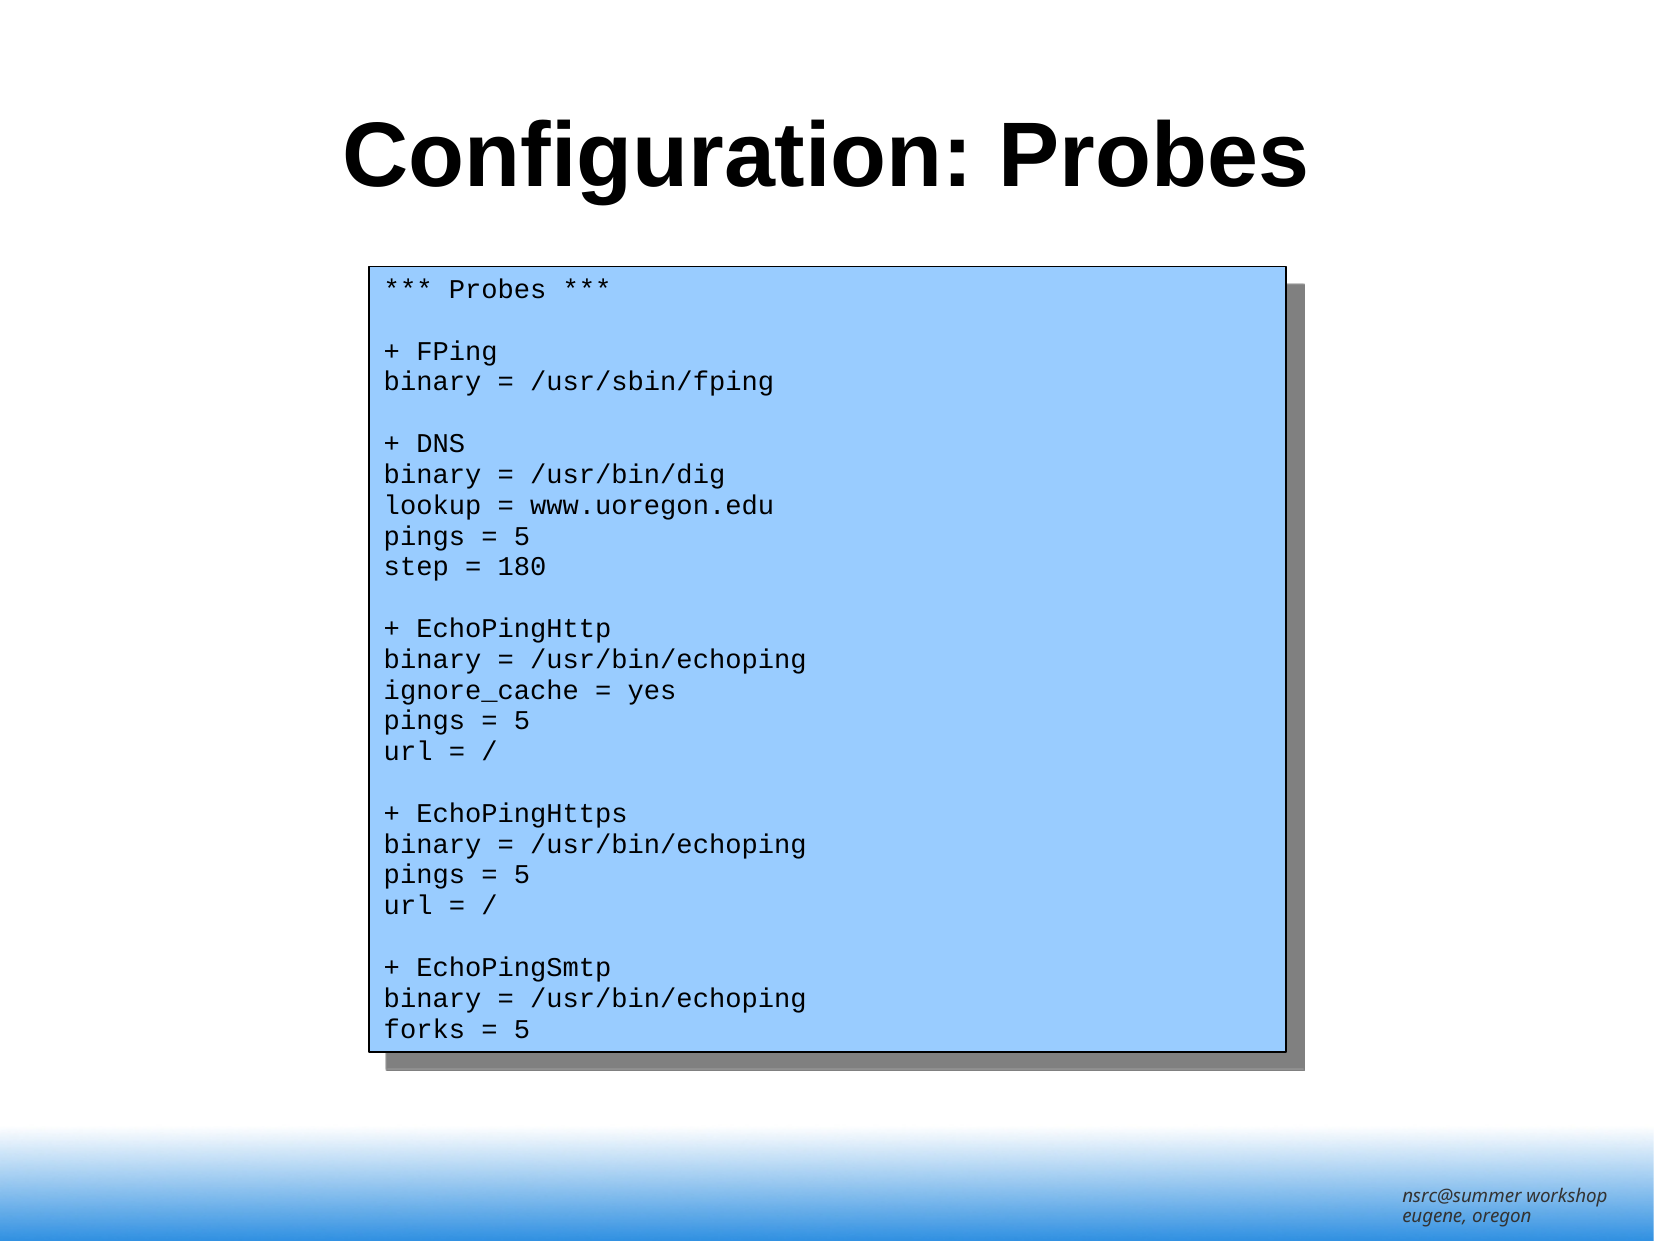

# Configuration: Probes
*** Probes ***
+ FPing
binary = /usr/sbin/fping
+ DNS
binary = /usr/bin/dig
lookup = www.uoregon.edu
pings = 5
step = 180
+ EchoPingHttp
binary = /usr/bin/echoping
ignore_cache = yes
pings = 5
url = /
+ EchoPingHttps
binary = /usr/bin/echoping
pings = 5
url = /
+ EchoPingSmtp
binary = /usr/bin/echoping
forks = 5